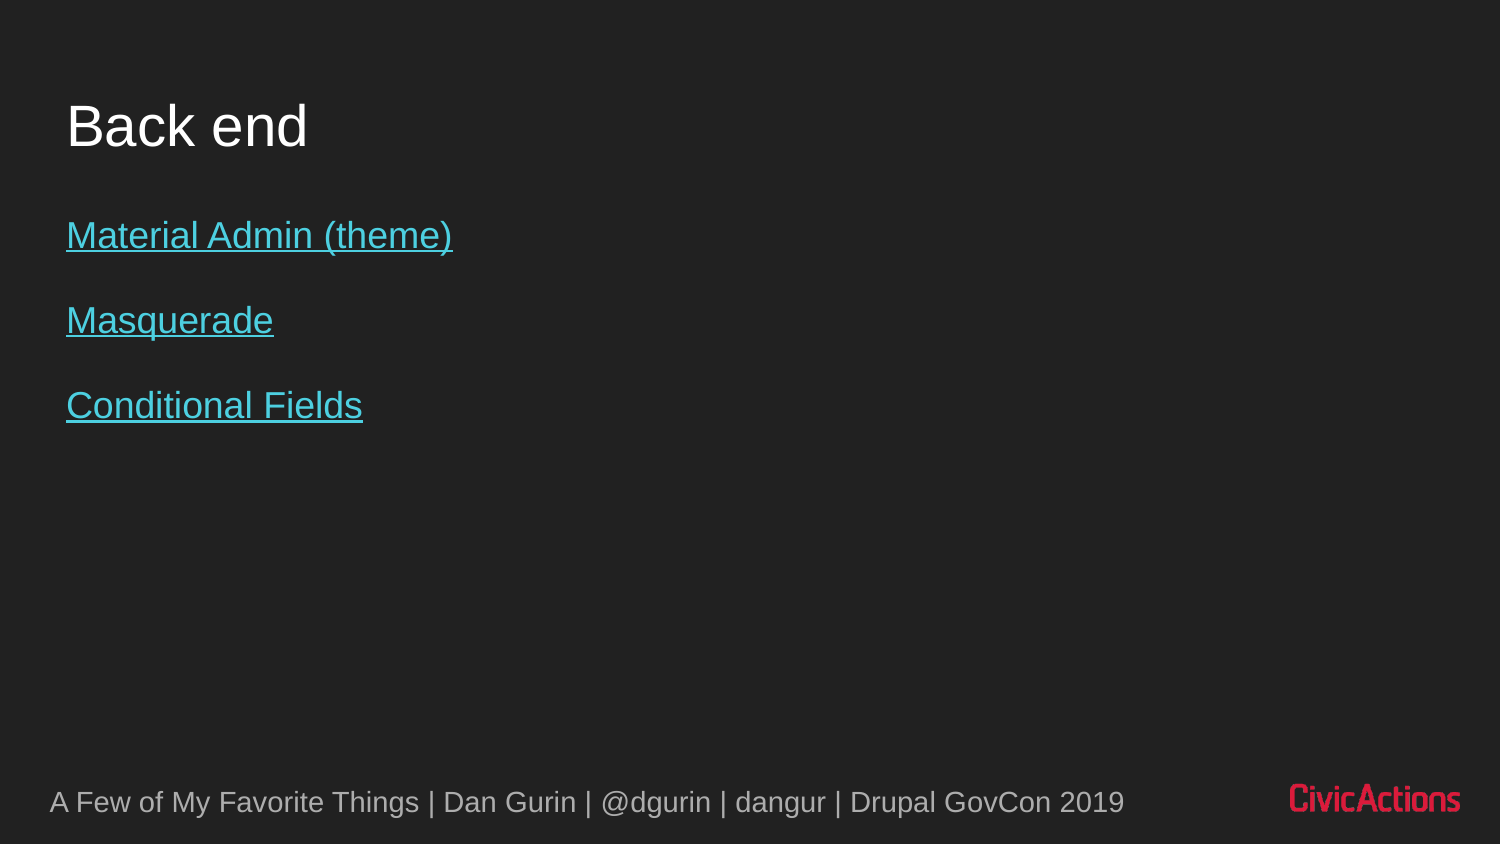

# Back end
Material Admin (theme)
Masquerade
Conditional Fields